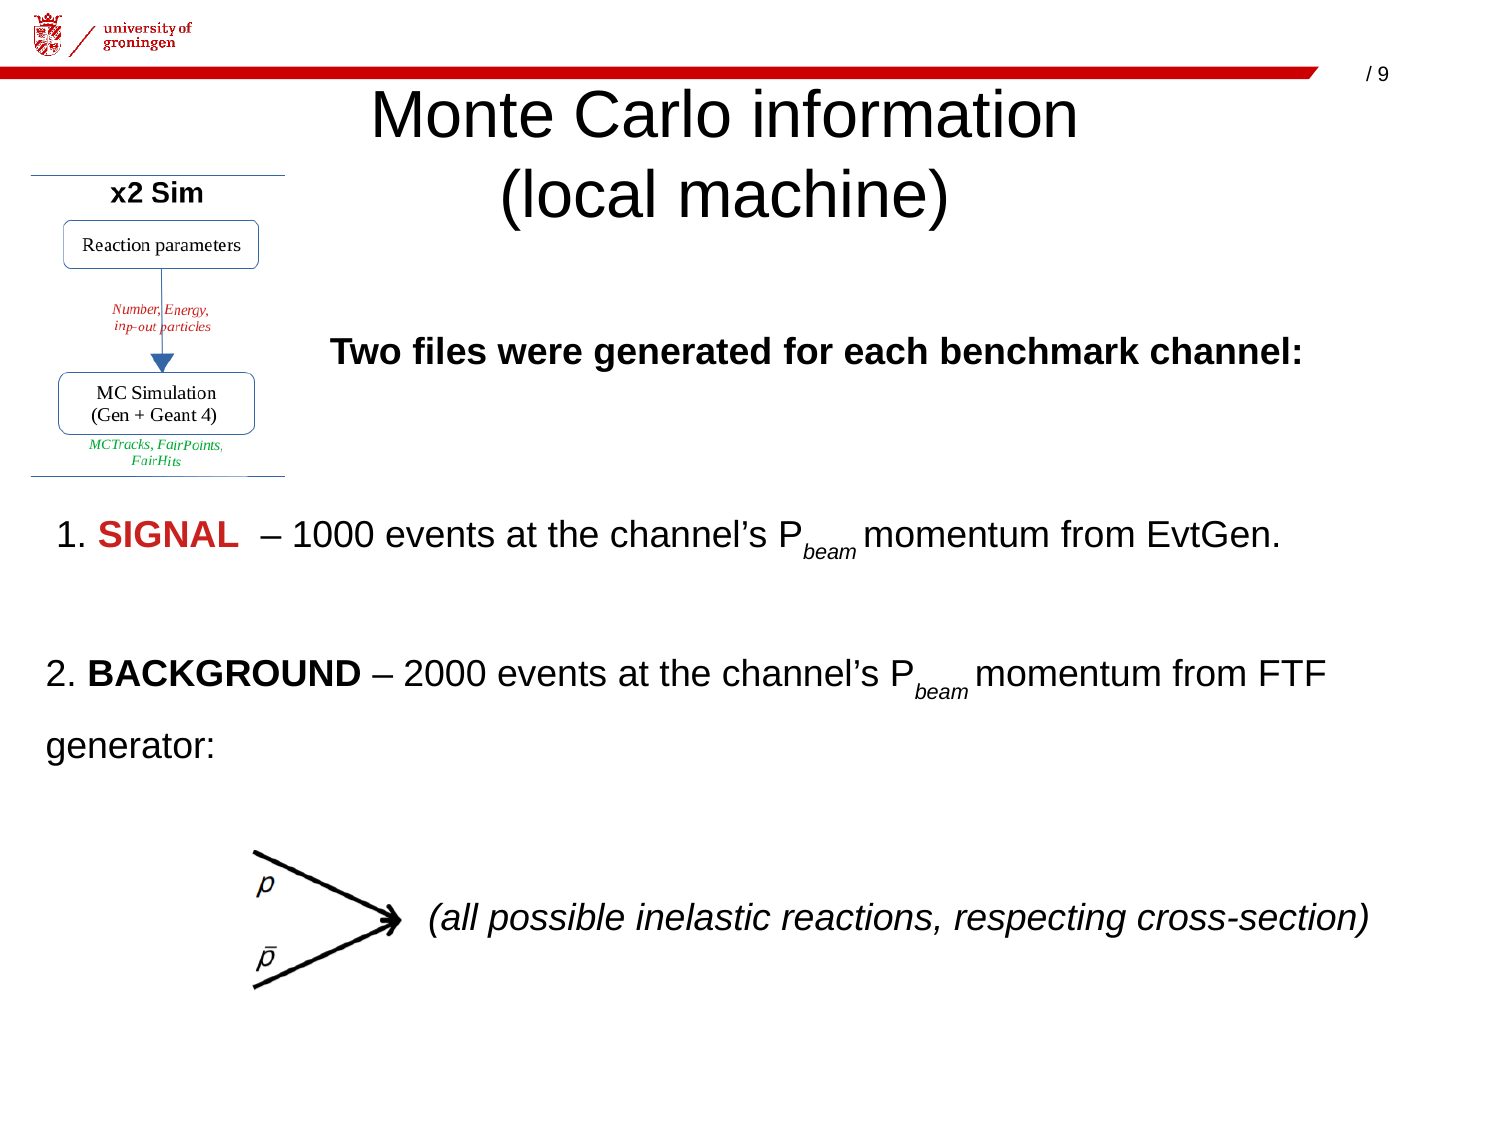

# Monte Carlo information (local machine)
Two files were generated for each benchmark channel:
 1. SIGNAL – 1000 events at the channel’s Pbeam momentum from EvtGen.
2. BACKGROUND – 2000 events at the channel’s Pbeam momentum from FTF generator:
(all possible inelastic reactions, respecting cross-section)